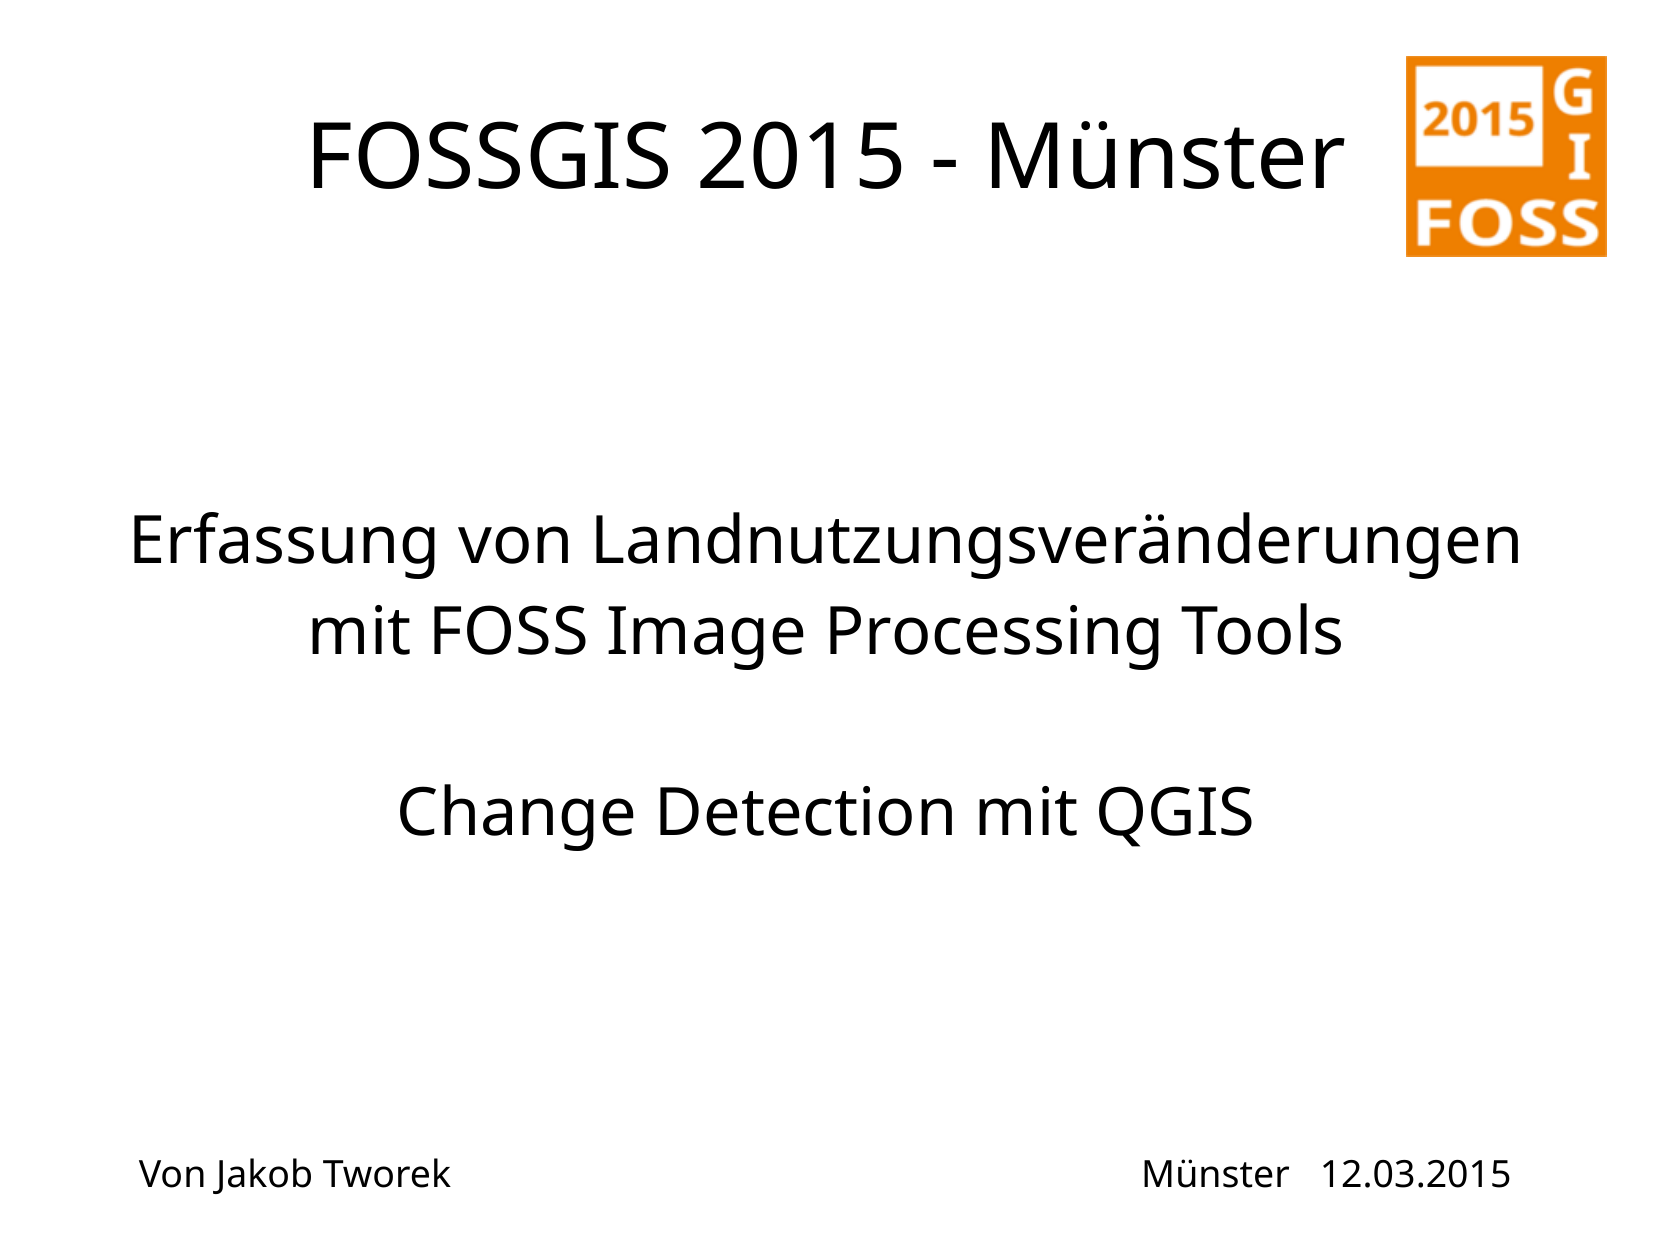

# FOSSGIS 2015 - Münster
Erfassung von Landnutzungsveränderungen mit FOSS Image Processing Tools
Change Detection mit QGIS
Von Jakob Tworek 								 Münster 	12.03.2015